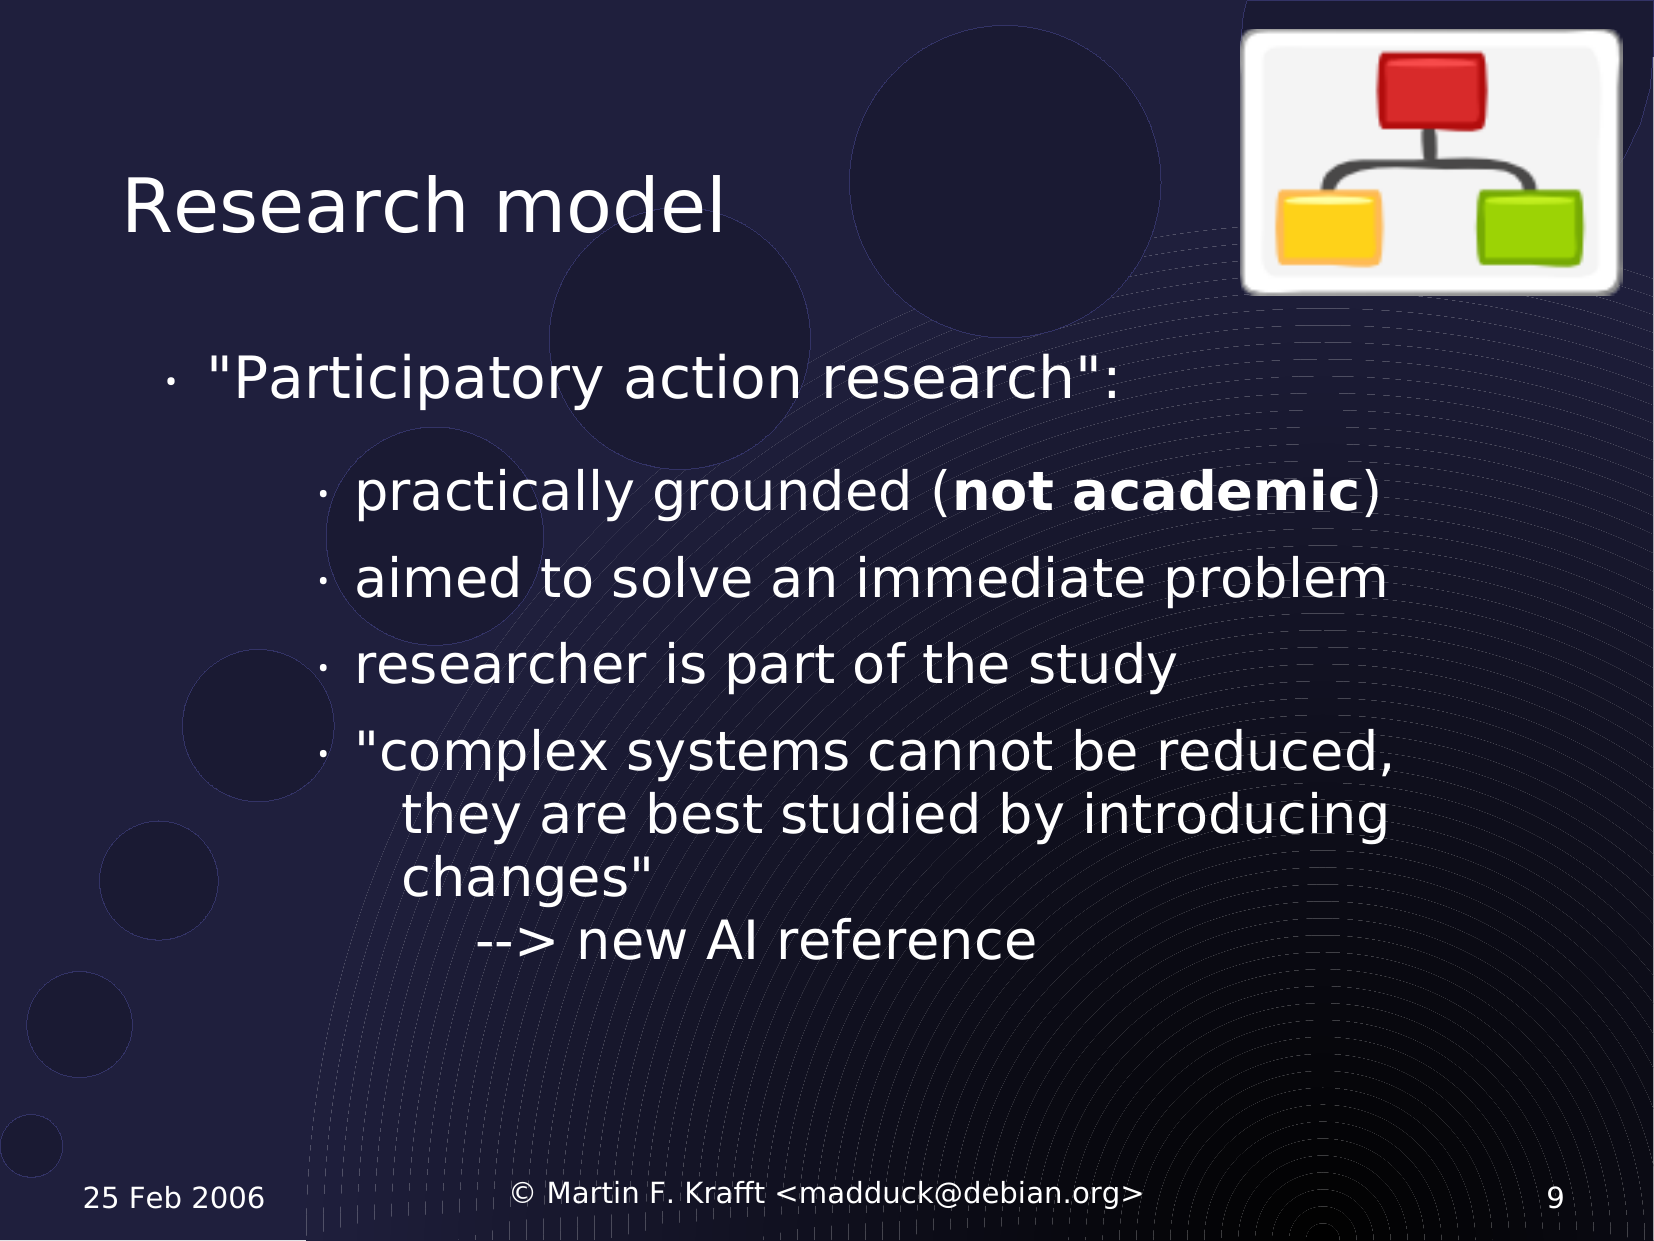

# Research model
"Participatory action research":
practically grounded (not academic)
aimed to solve an immediate problem
researcher is part of the study
"complex systems cannot be reduced, they are best studied by introducing changes"
	--> new AI reference
© Martin F. Krafft <madduck@debian.org>
25 Feb 2006
9